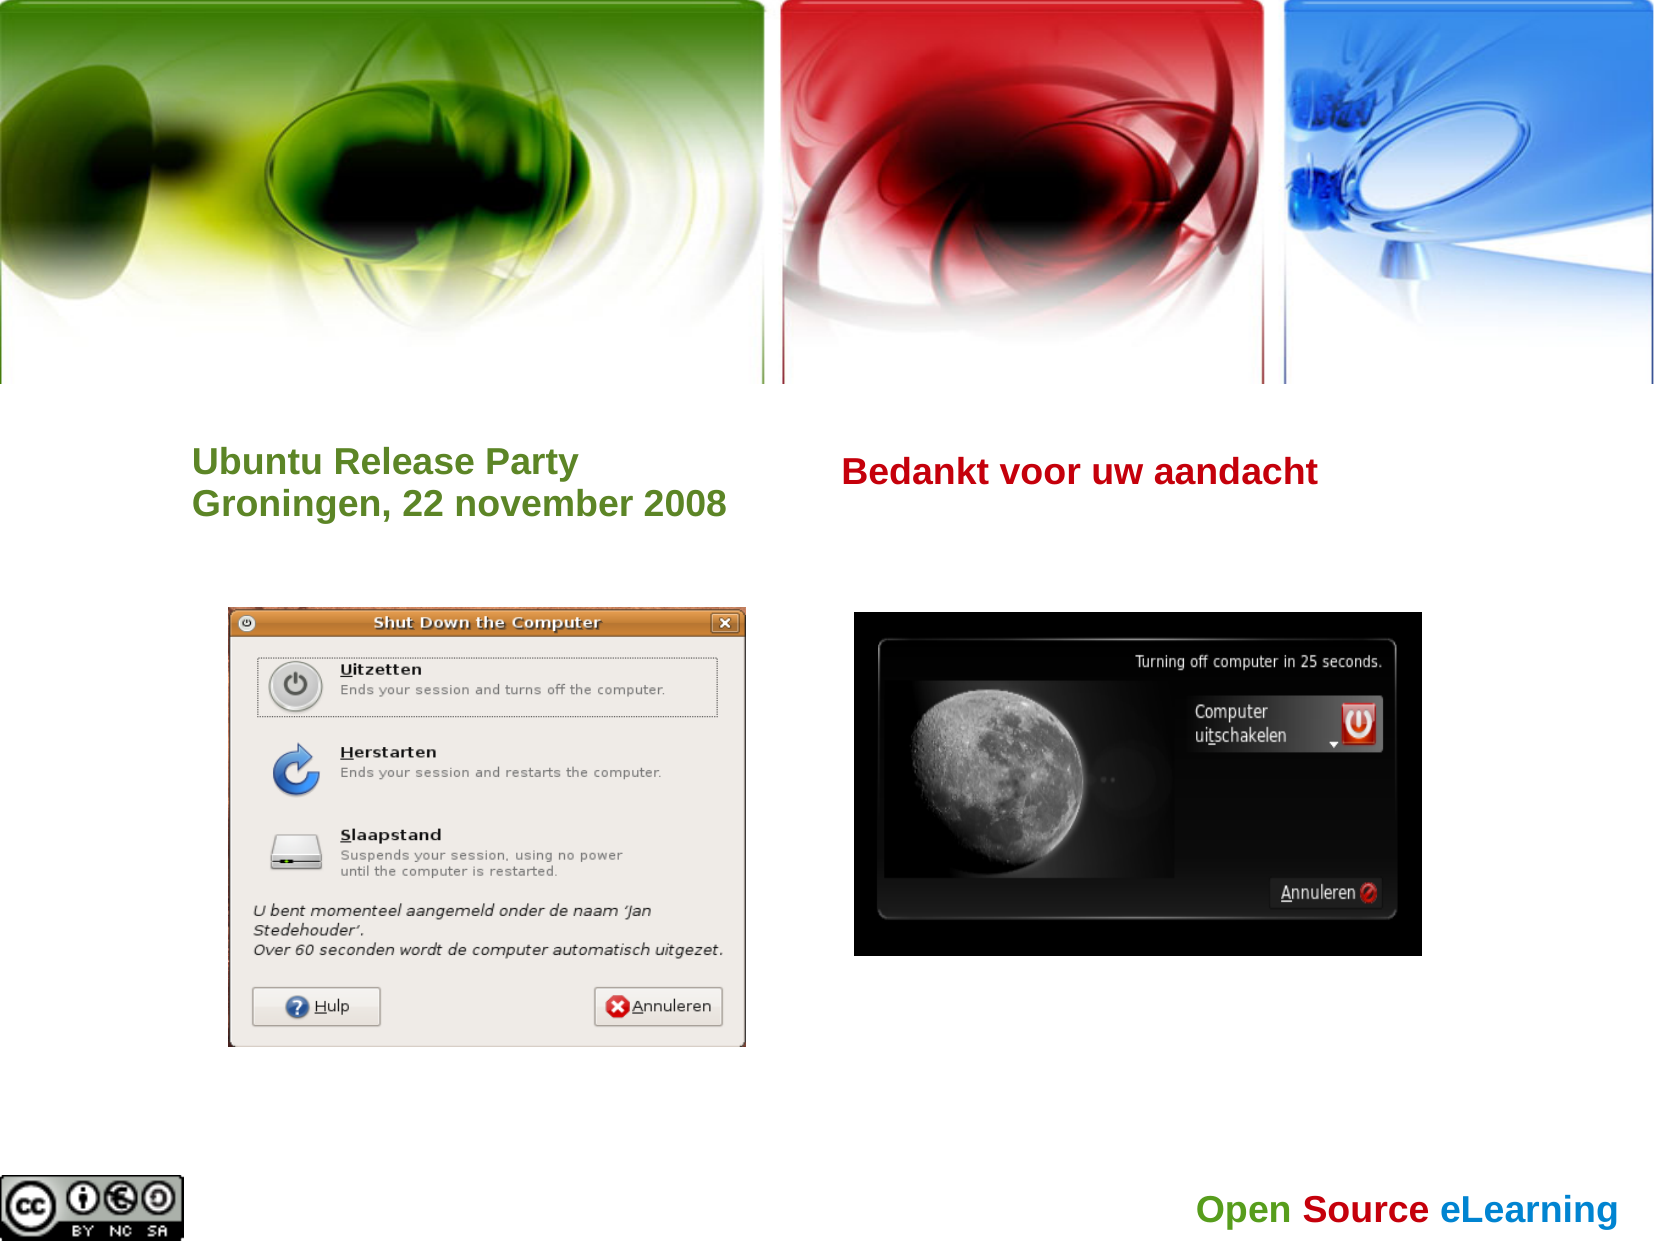

Ubuntu Release Party
Groningen, 22 november 2008
Bedankt voor uw aandacht
Open Source eLearning